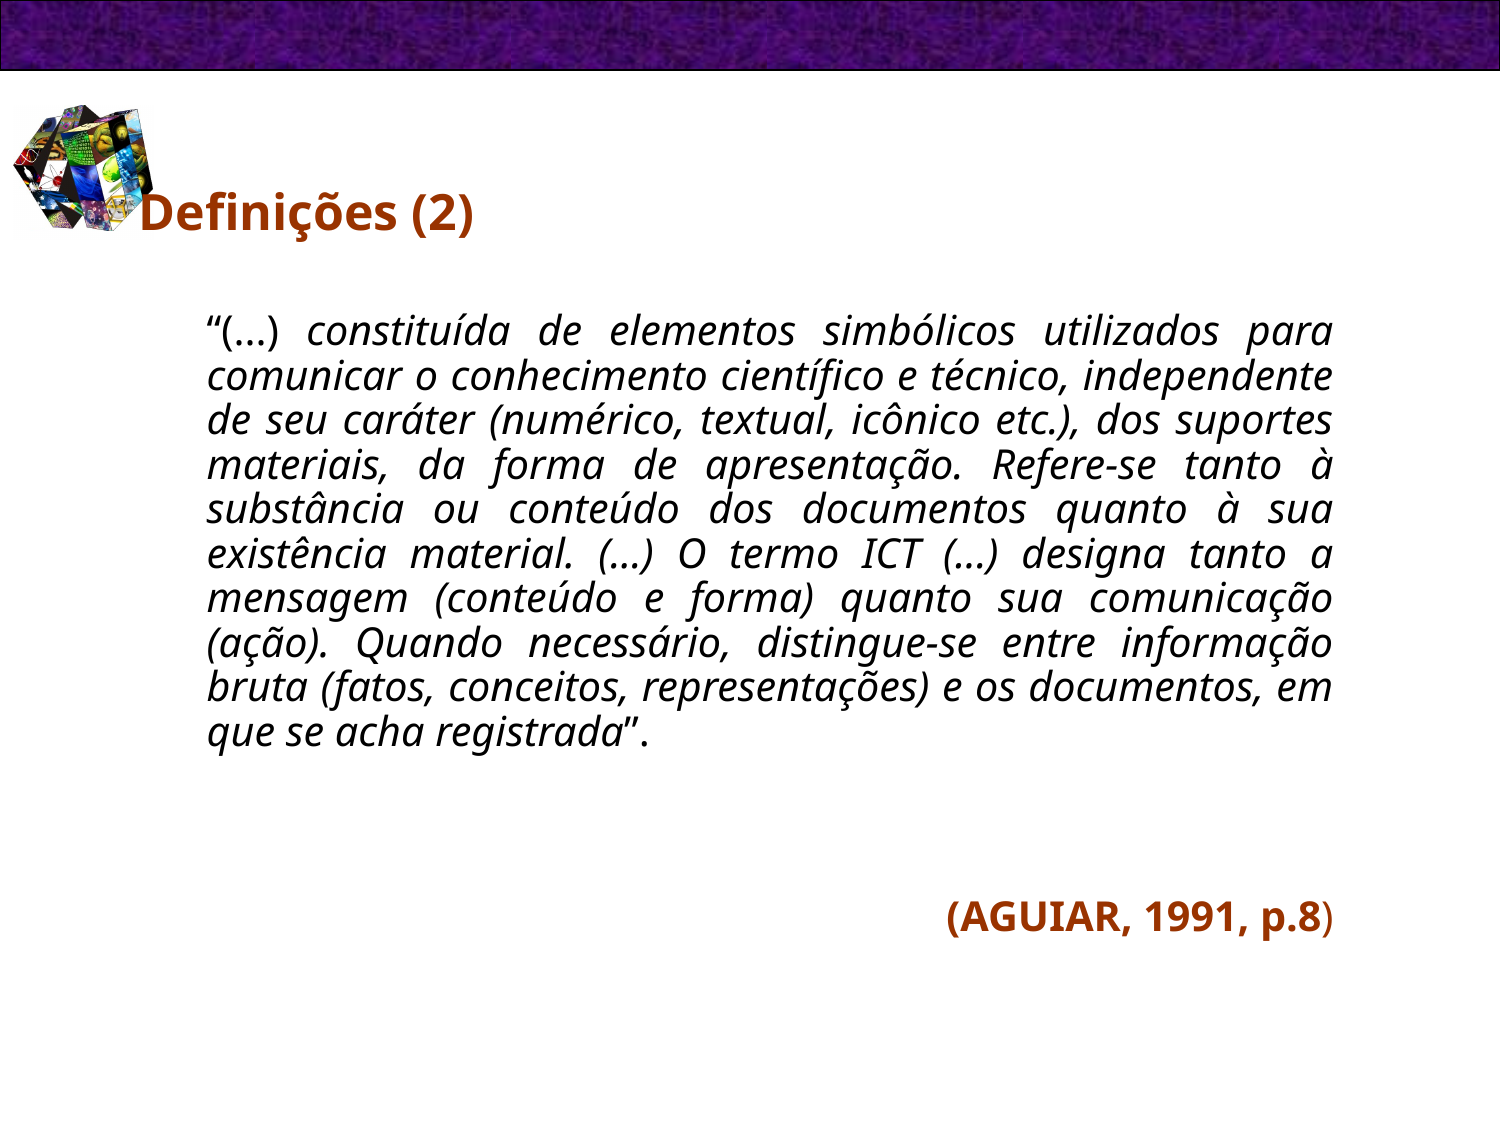

Definições (2)
# “(...) constituída de elementos simbólicos utilizados para comunicar o conhecimento científico e técnico, independente de seu caráter (numérico, textual, icônico etc.), dos suportes materiais, da forma de apresentação. Refere-se tanto à substância ou conteúdo dos documentos quanto à sua existência material. (...) O termo ICT (...) designa tanto a mensagem (conteúdo e forma) quanto sua comunicação (ação). Quando necessário, distingue-se entre informação bruta (fatos, conceitos, representações) e os documentos, em que se acha registrada”.
(AGUIAR, 1991, p.8)